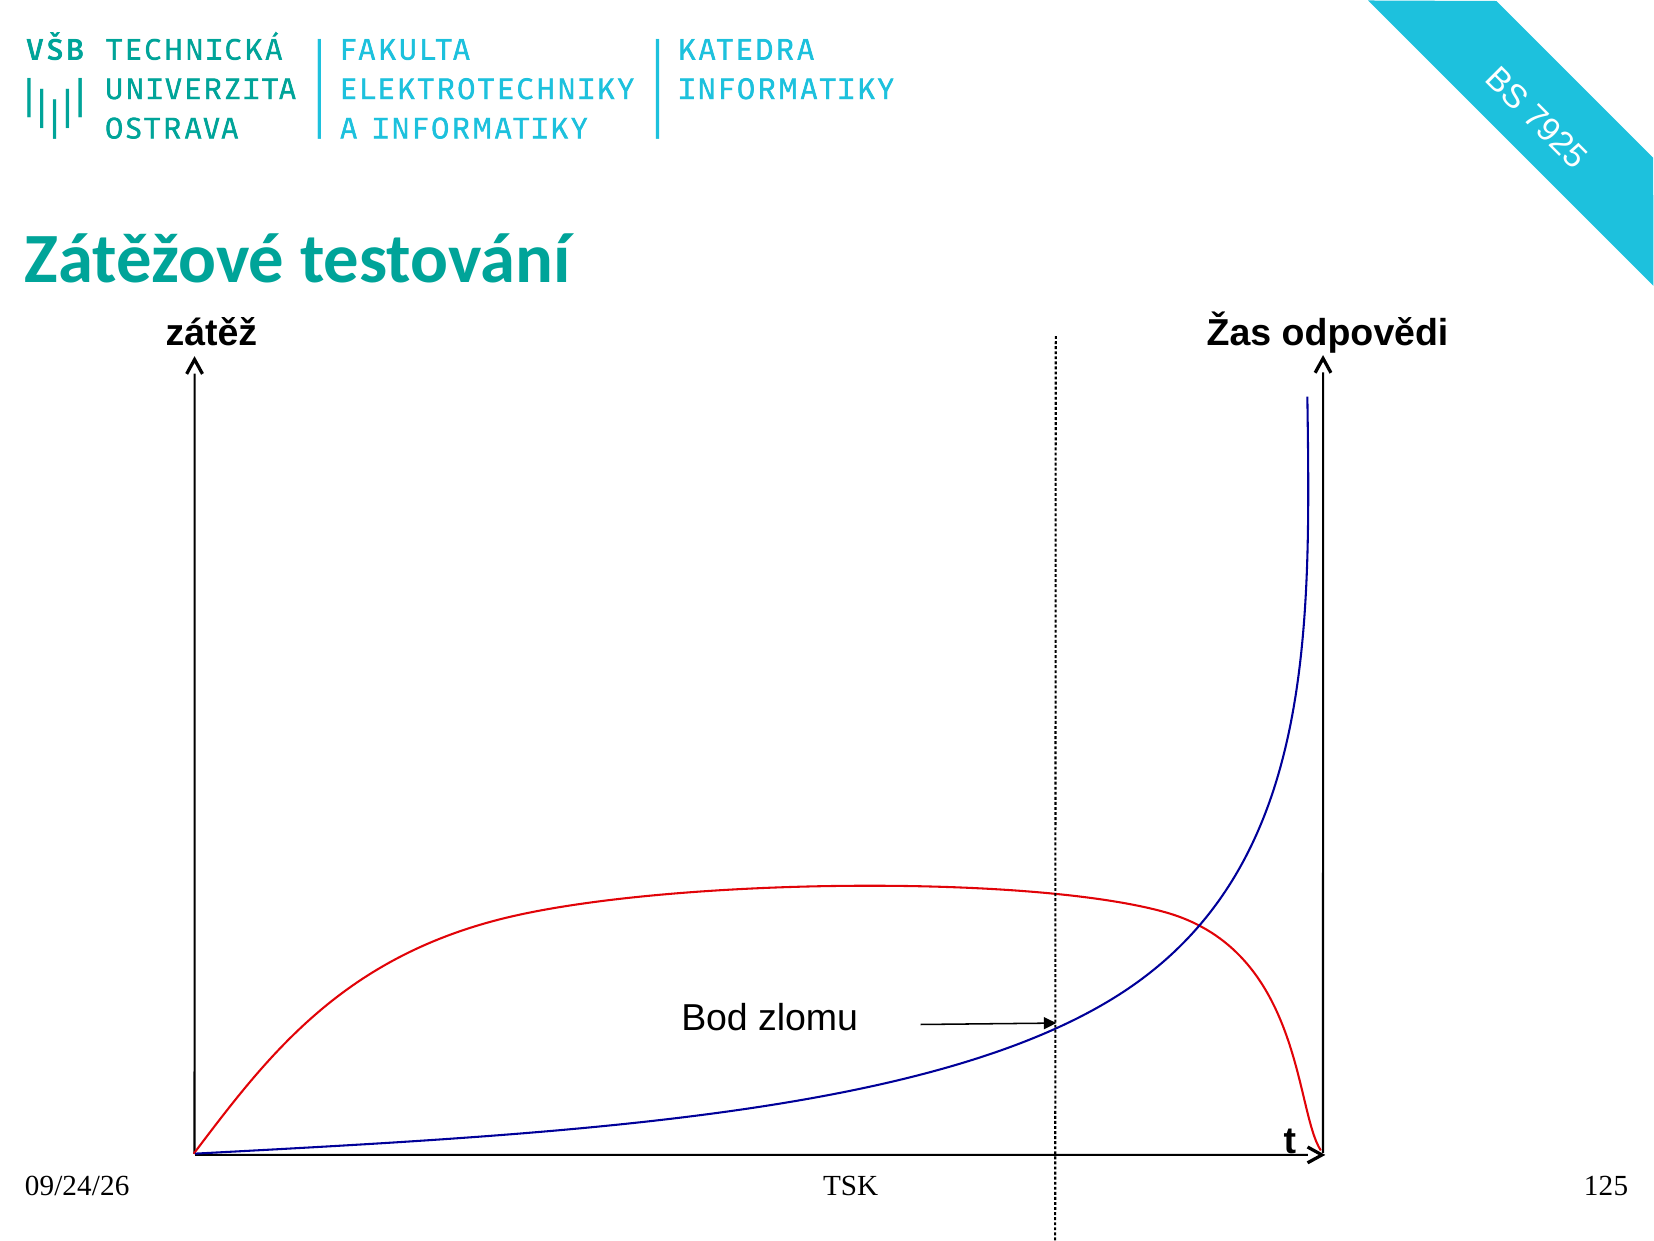

BS 7925
# Zátěžové testování
zátěž
Žas odpovědi
Bod zlomu
t
TSK
125